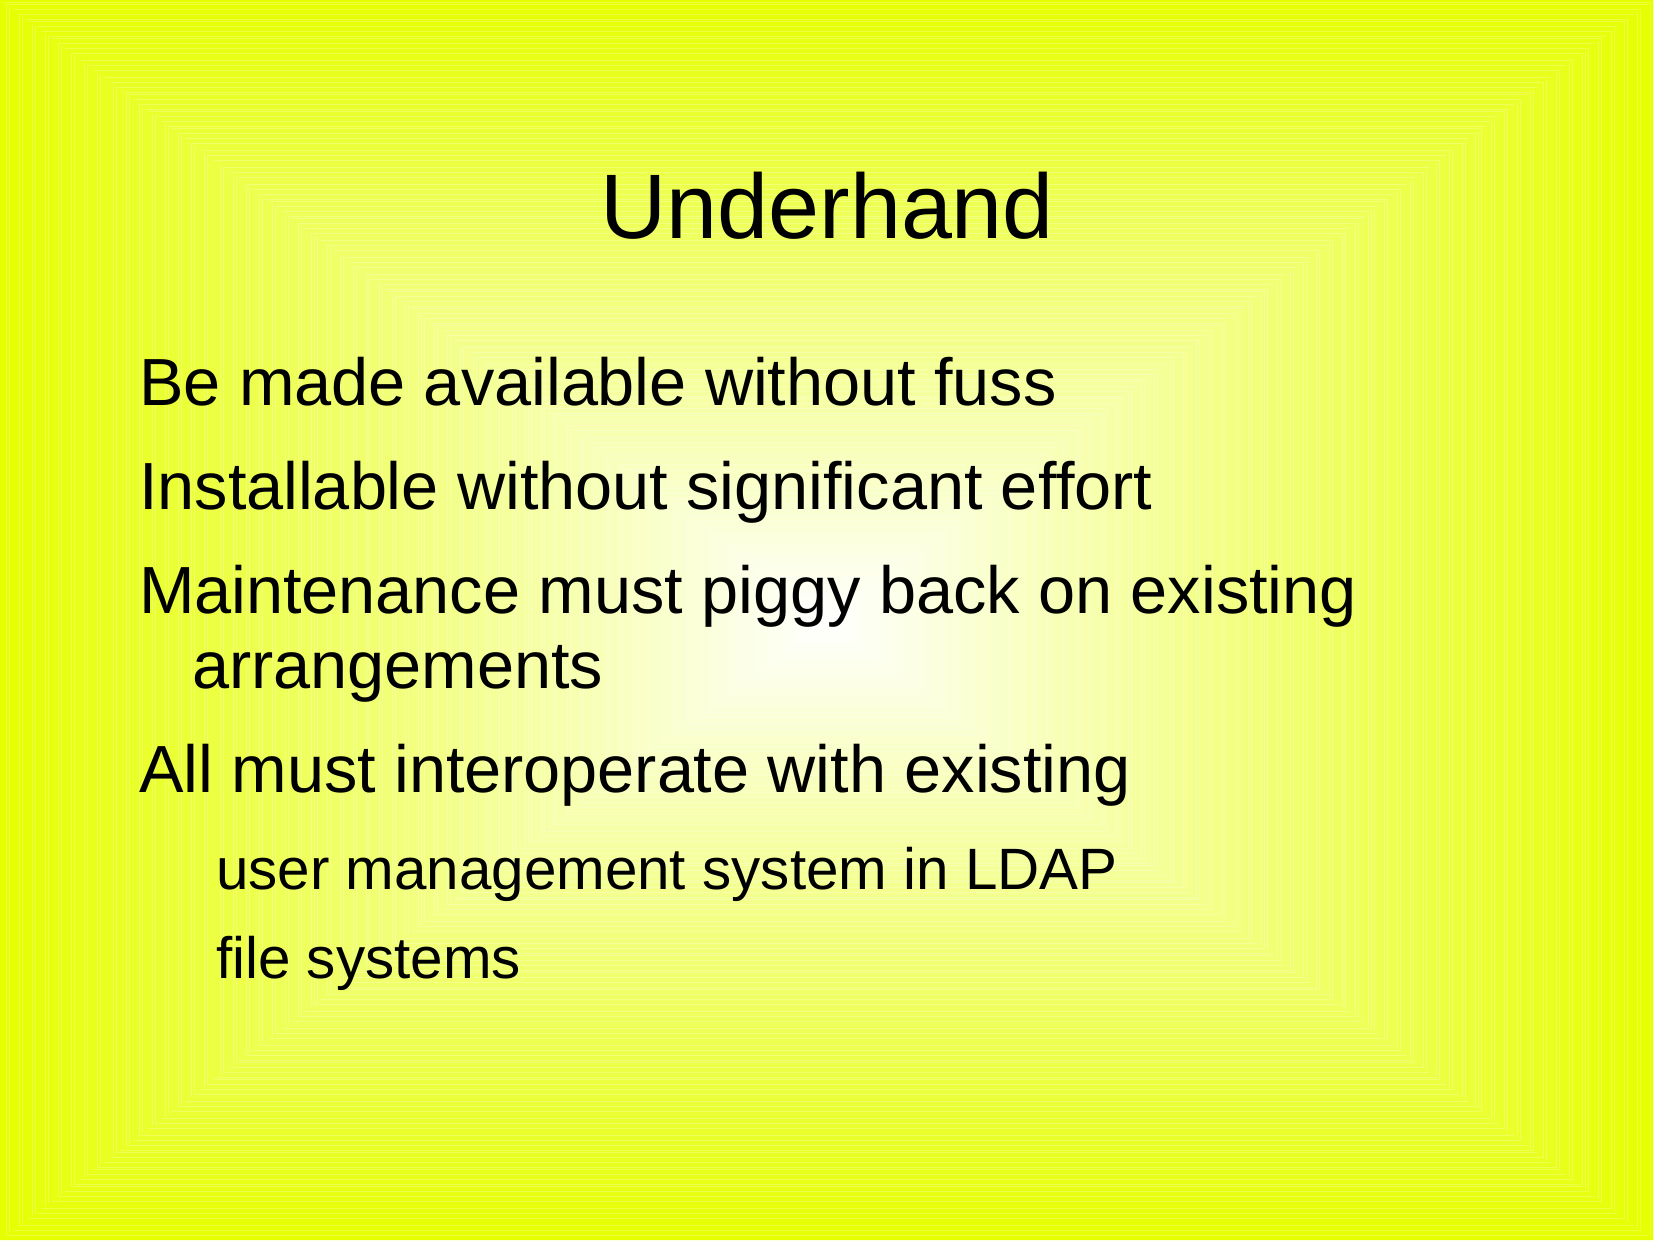

# Underhand
Be made available without fuss
Installable without significant effort
Maintenance must piggy back on existing arrangements
All must interoperate with existing
user management system in LDAP
file systems